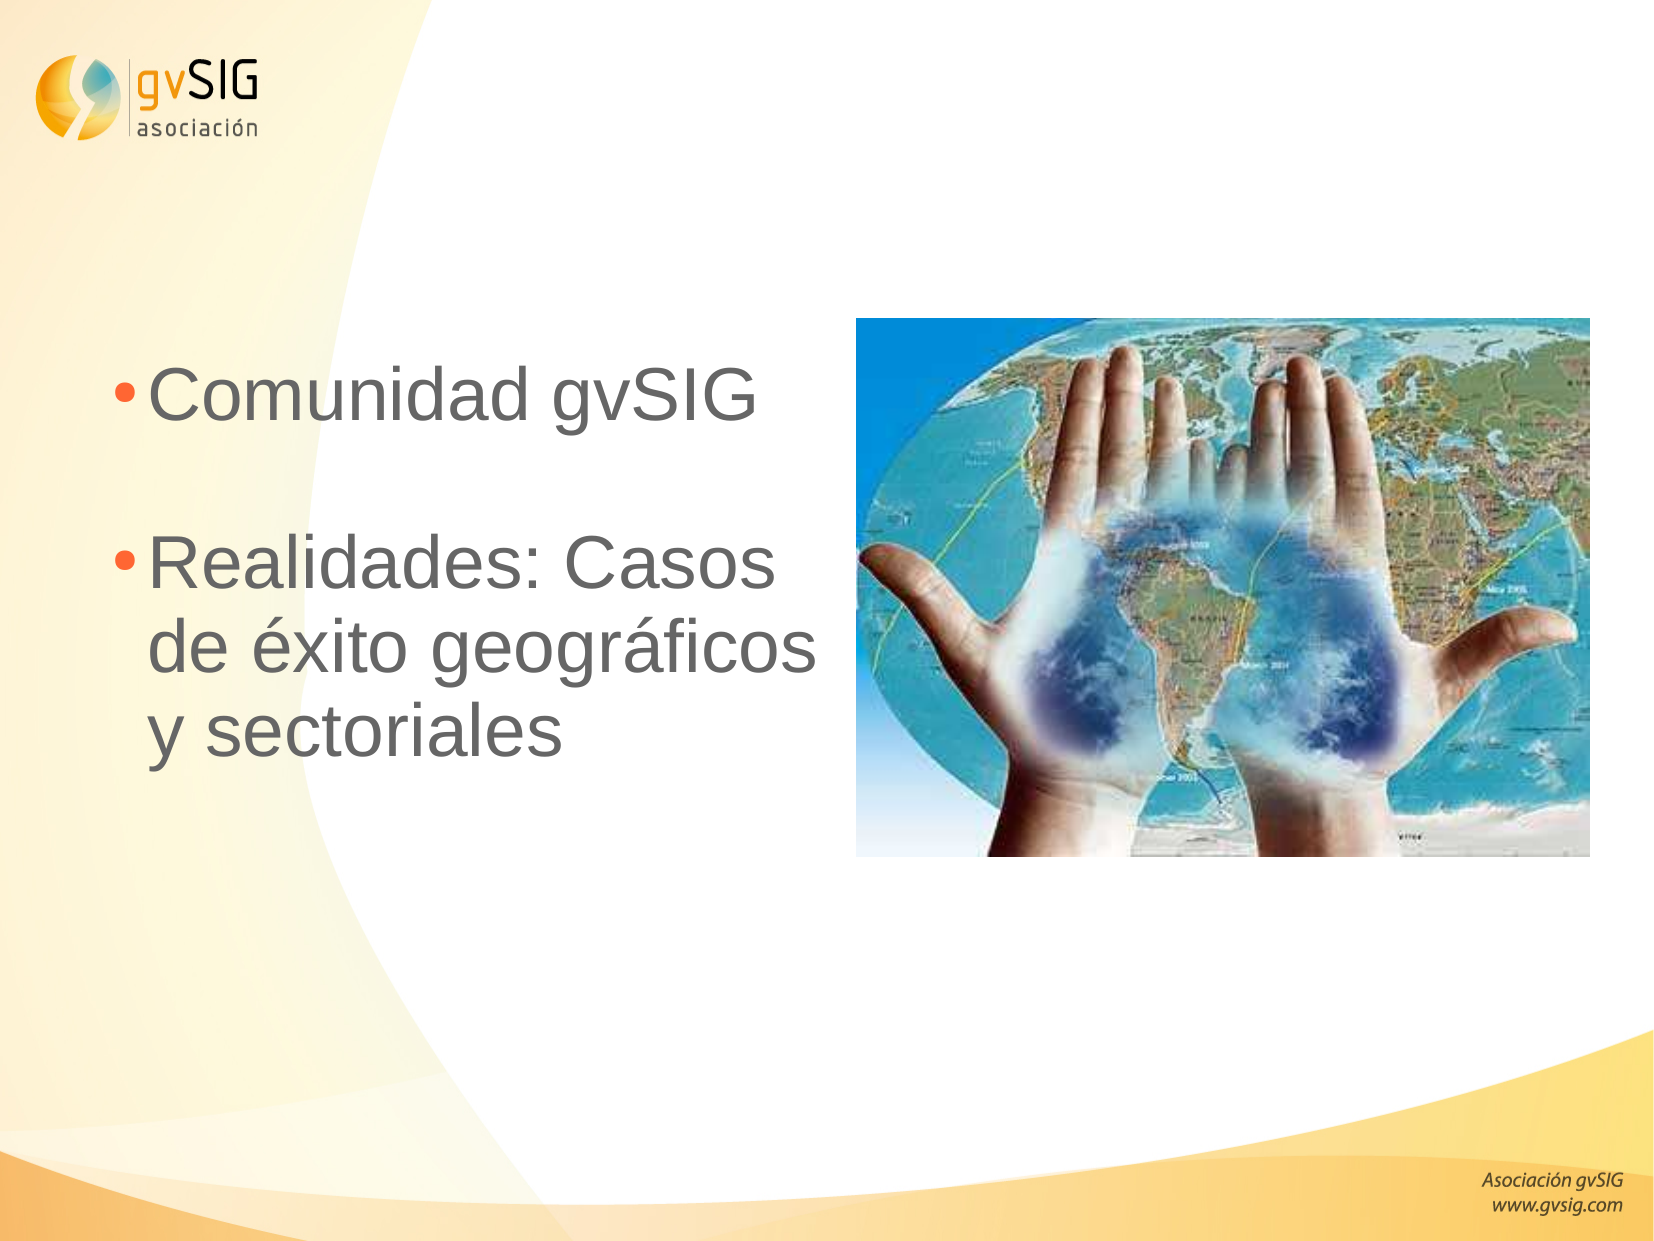

Comunidad gvSIG
Realidades: Casos de éxito geográficos y sectoriales